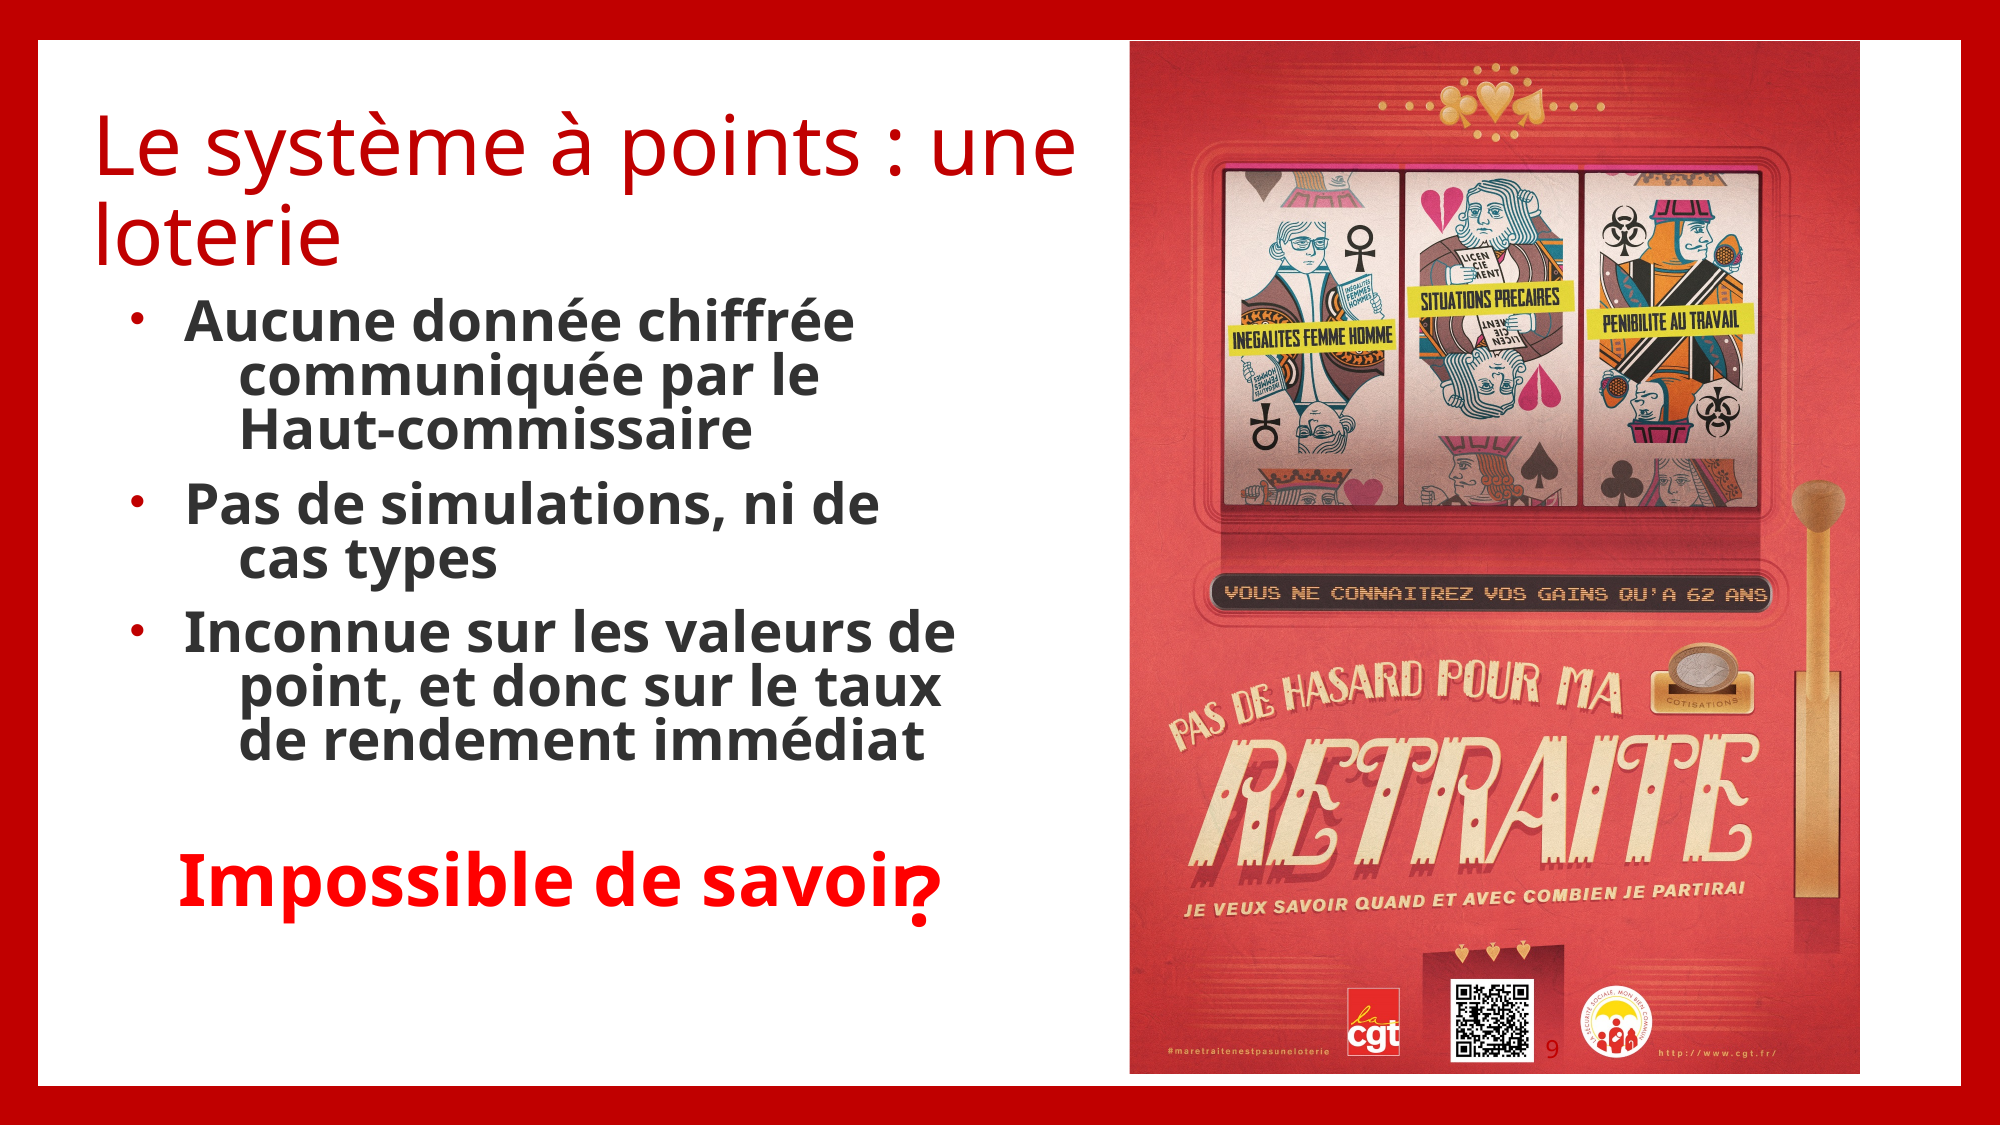

# Le système à points : une loterie
Aucune donnée chiffrée communiquée par le Haut-commissaire
Pas de simulations, ni de cas types
Inconnue sur les valeurs de point, et donc sur le taux de rendement immédiat
Impossible de savoir
?